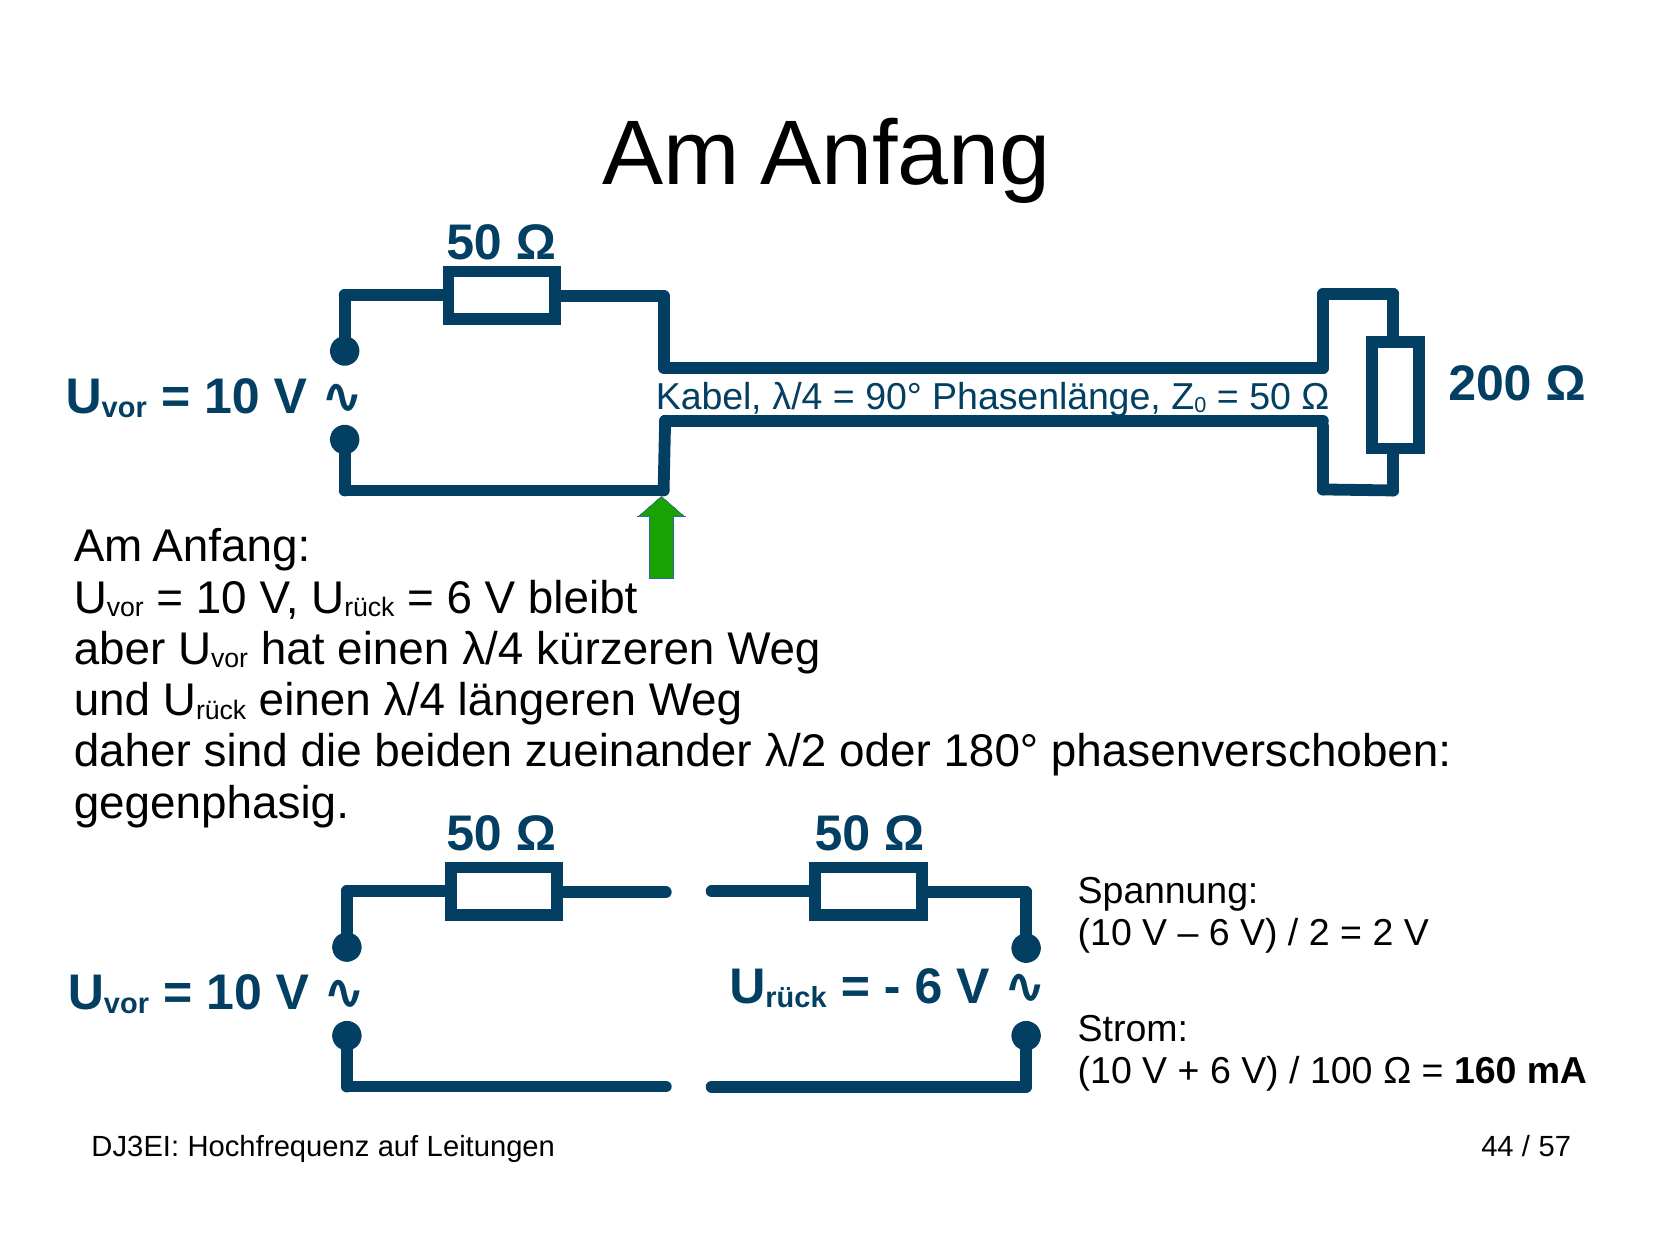

# Am Anfang
50 Ω
 200 Ω
Uvor = 10 V ∿
Kabel, λ/4 = 90° Phasenlänge, Z0 = 50 Ω
Am Anfang:
Uvor = 10 V, Urück = 6 V bleibt
aber Uvor hat einen λ/4 kürzeren Weg
und Urück einen λ/4 längeren Weg
daher sind die beiden zueinander λ/2 oder 180° phasenverschoben: gegenphasig.
50 Ω
50 Ω
Spannung:
(10 V – 6 V) / 2 = 2 V
Strom:
(10 V + 6 V) / 100 Ω = 160 mA
Urück = - 6 V ∿
Uvor = 10 V ∿